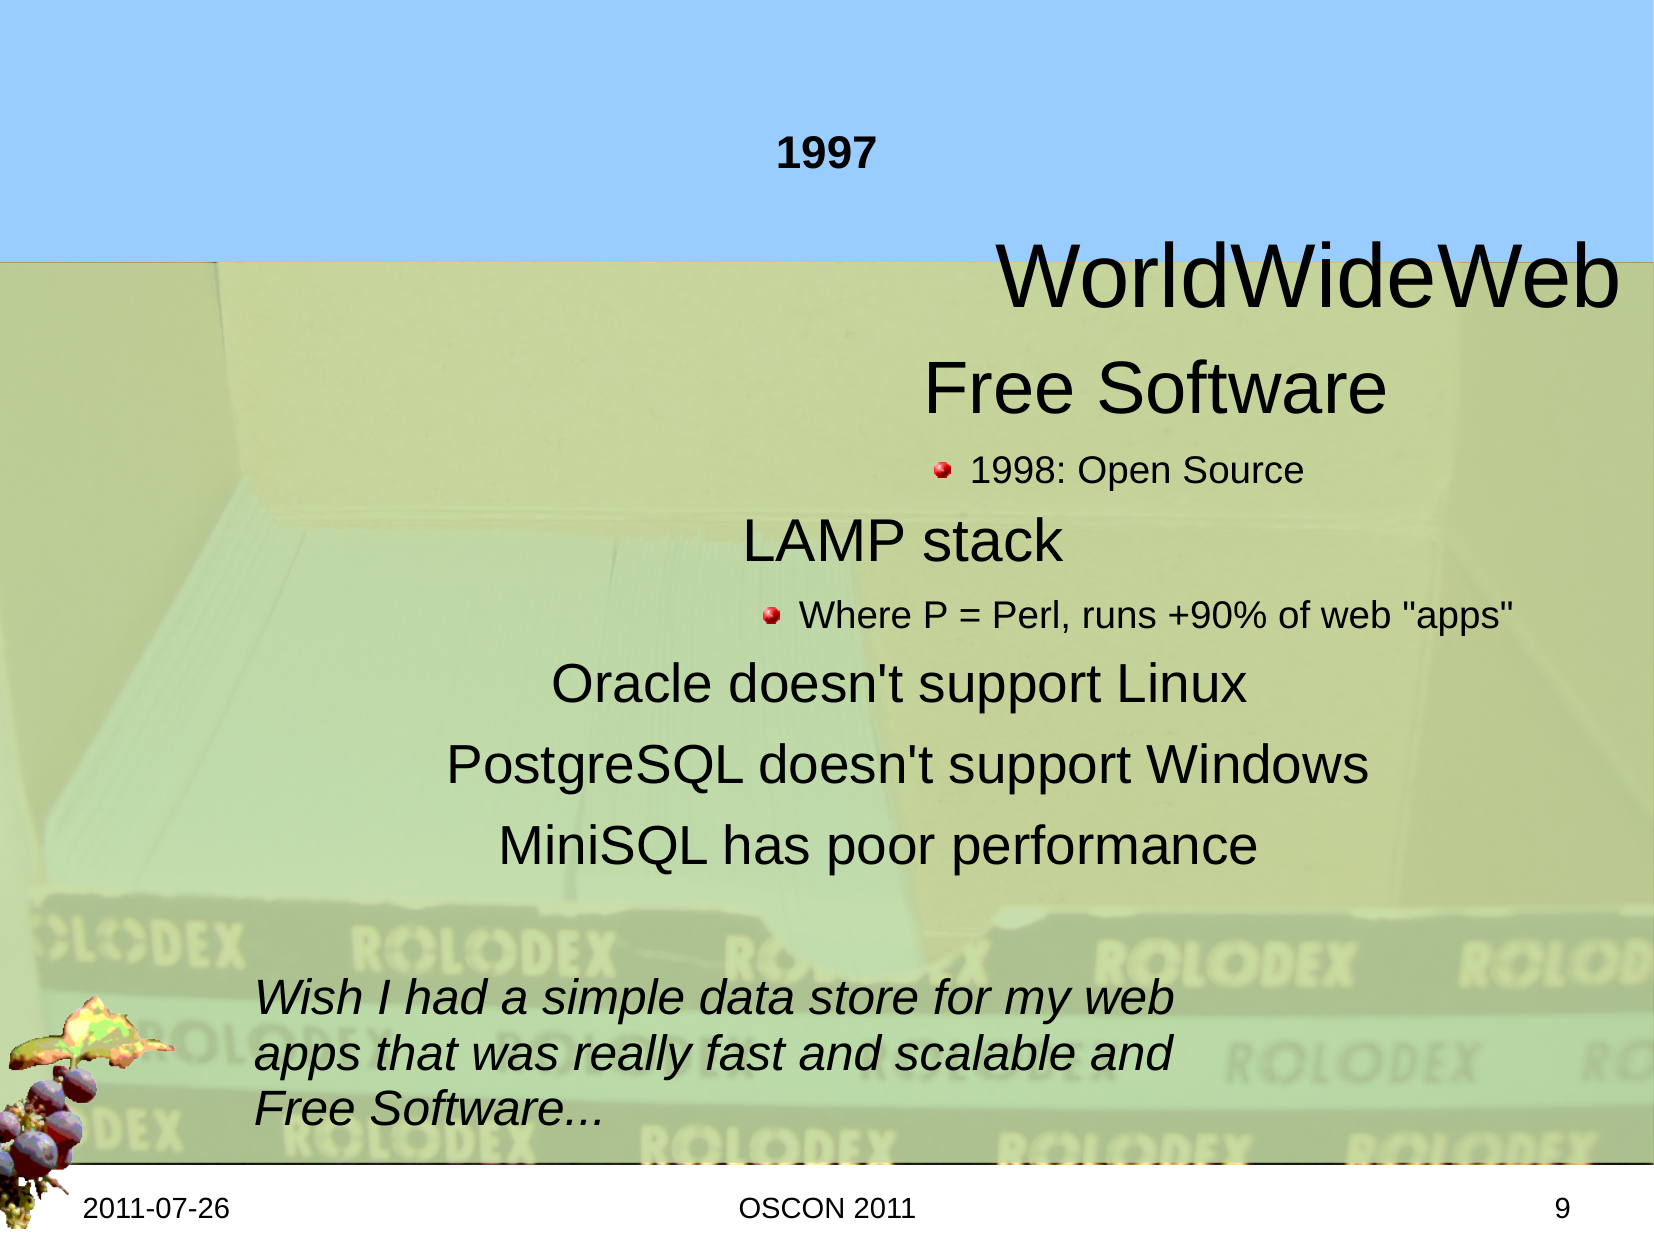

# 1997
WorldWideWeb
Free Software
1998: Open Source
LAMP stack
Where P = Perl, runs +90% of web "apps"
Oracle doesn't support Linux
PostgreSQL doesn't support Windows
MiniSQL has poor performance
Wish I had a simple data store for my web apps that was really fast and scalable and Free Software...
2011-07-26
OSCON 2011
9